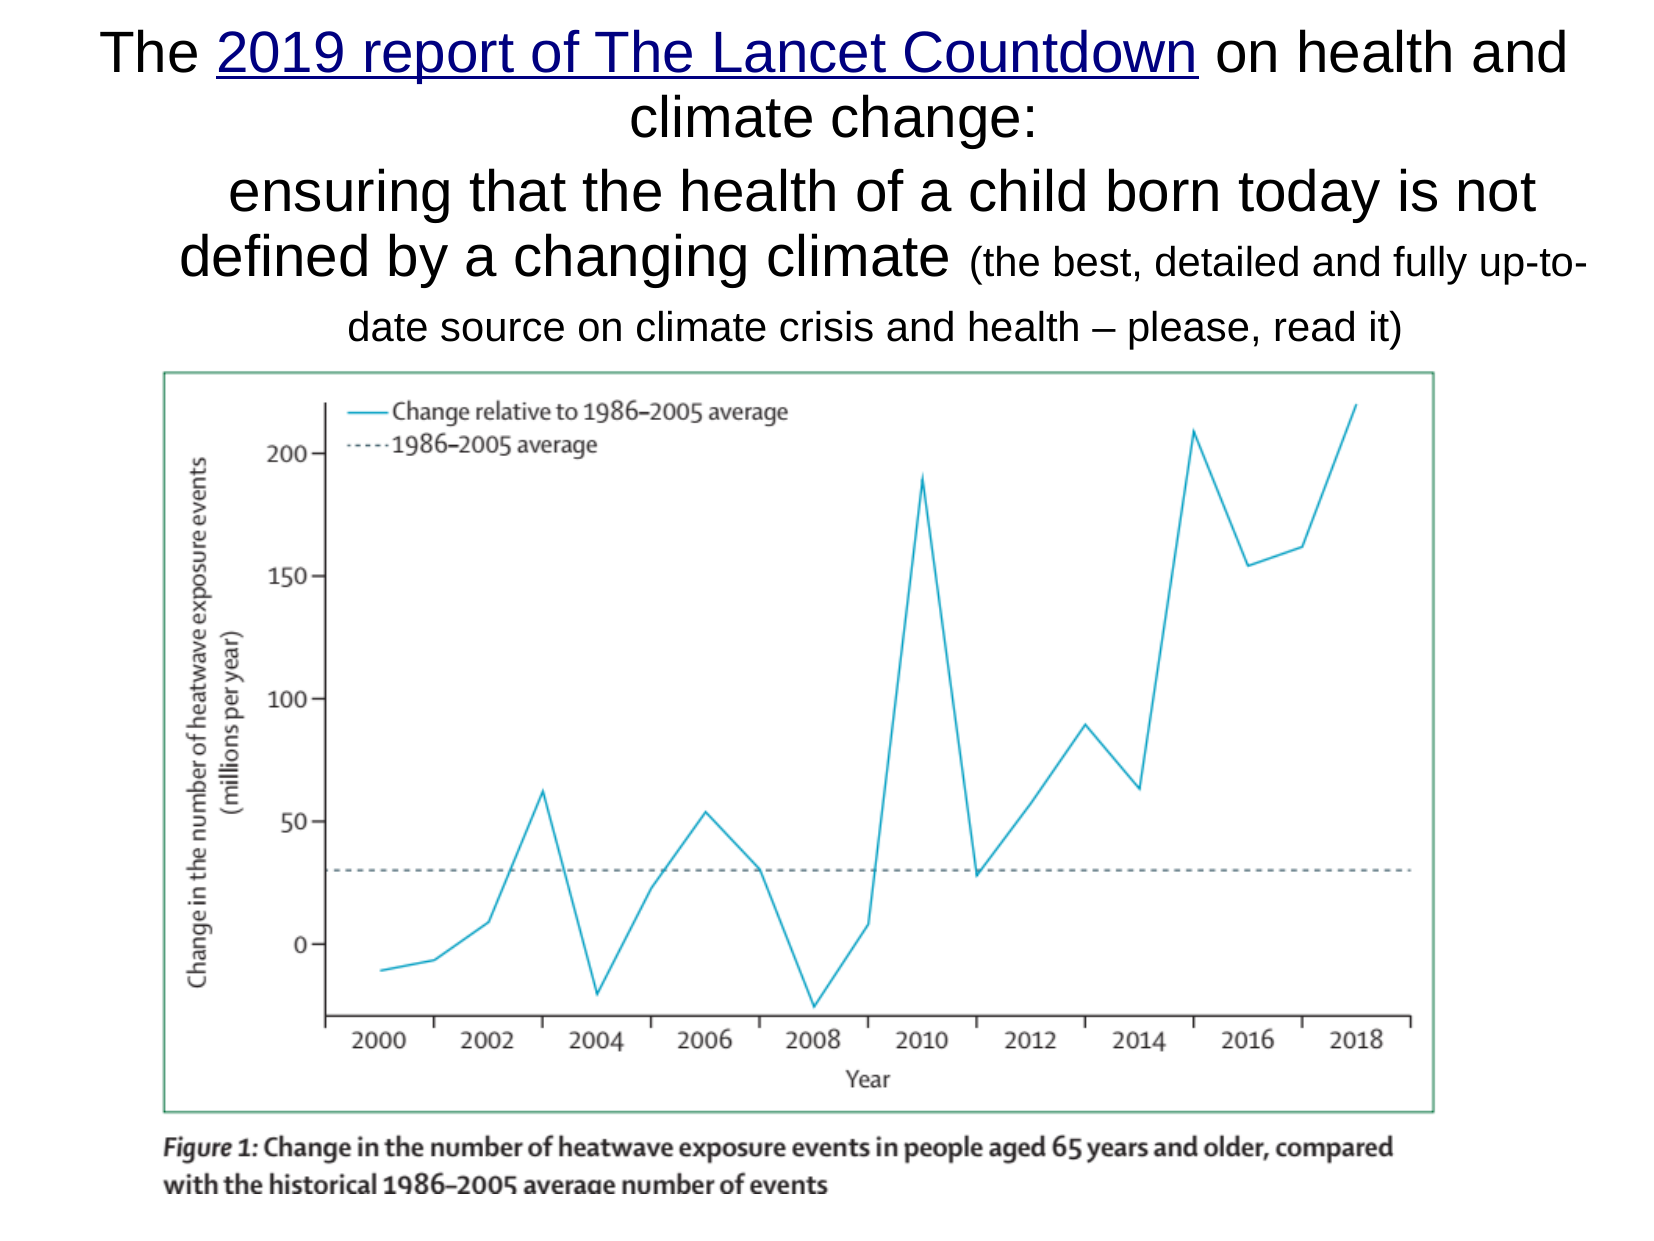

# The 2019 report of The Lancet Countdown on health and climate change:
ensuring that the health of a child born today is not defined by a changing climate (the best, detailed and fully up-to-date source on climate crisis and health – please, read it)